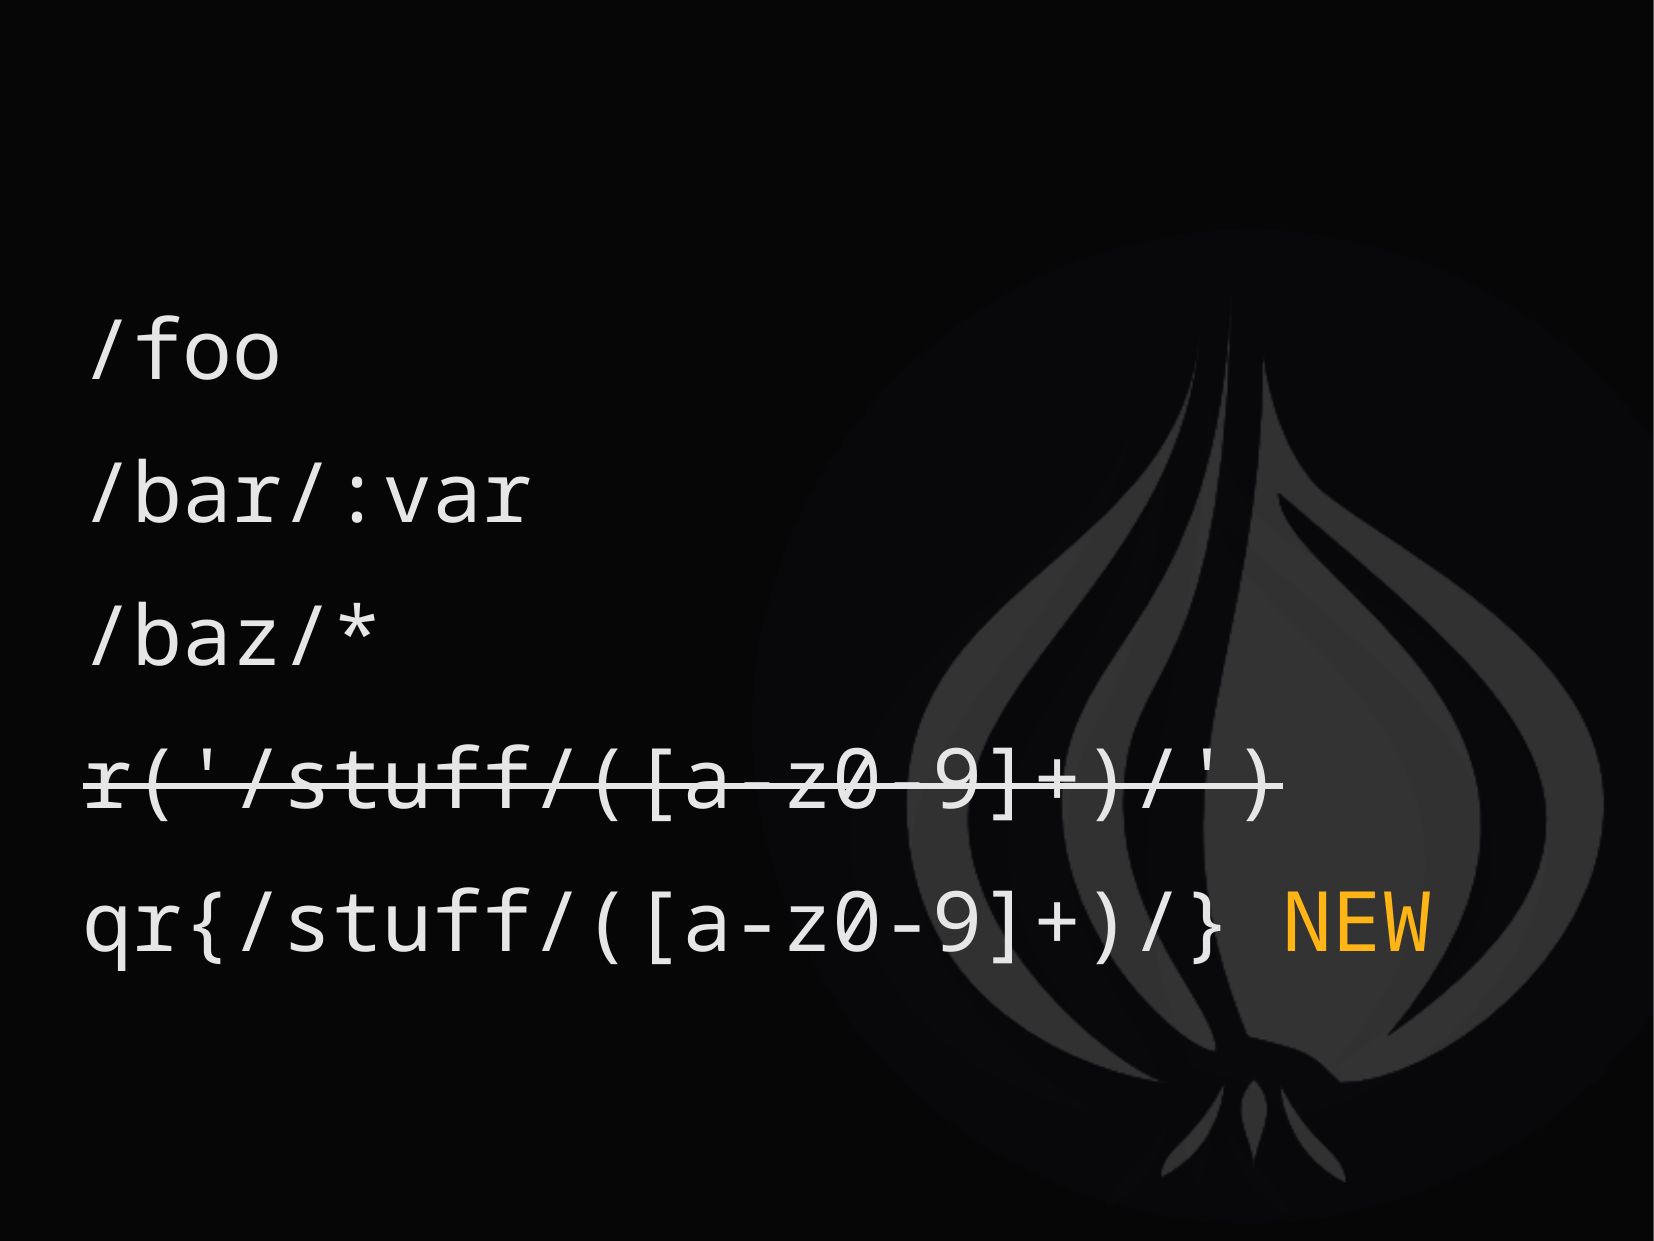

# /foo
/bar/:var
/baz/*
r('/stuff/([a-z0-9]+)/')
qr{/stuff/([a-z0-9]+)/} NEW